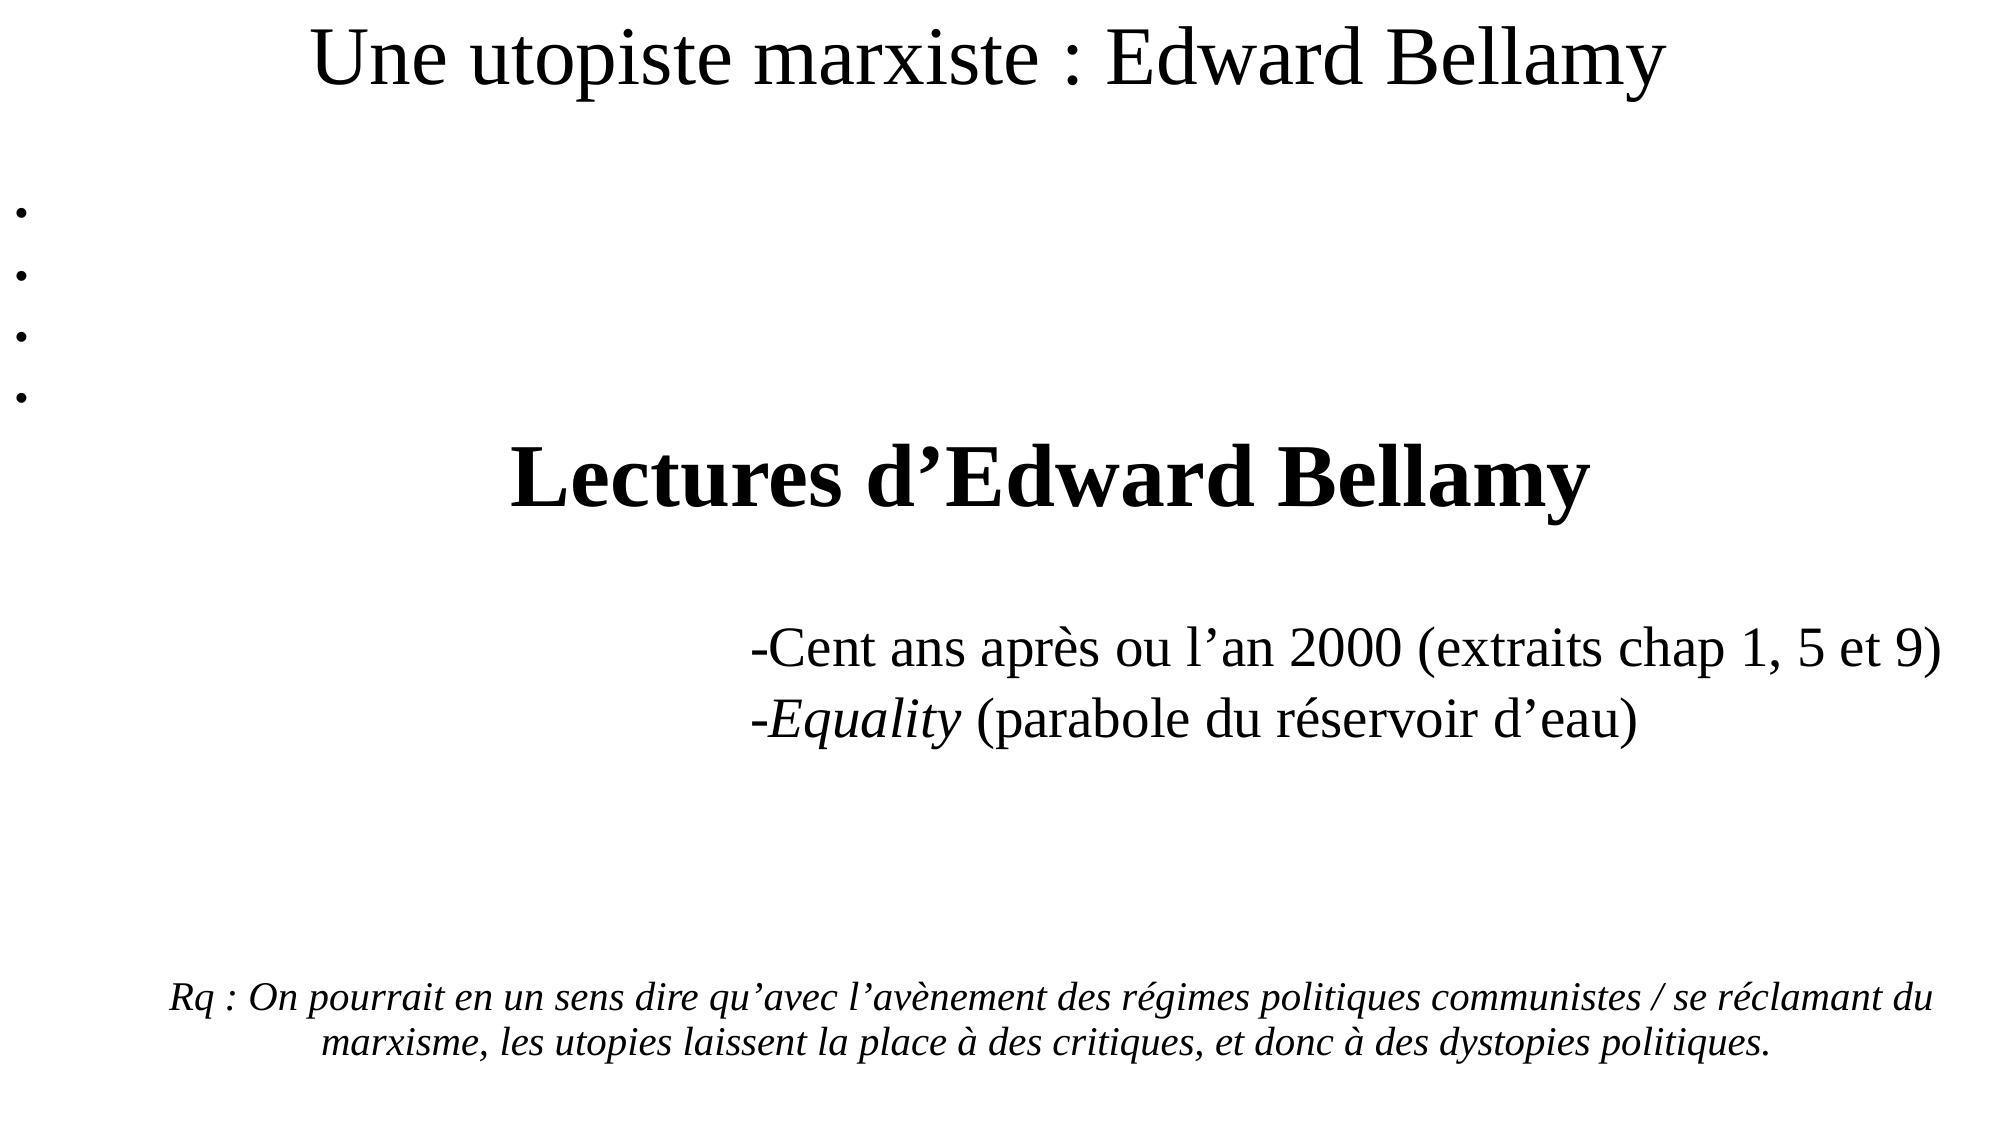

# Une utopiste marxiste : Edward Bellamy
Lectures d’Edward Bellamy
-Cent ans après ou l’an 2000 (extraits chap 1, 5 et 9)
-Equality (parabole du réservoir d’eau)
Rq : On pourrait en un sens dire qu’avec l’avènement des régimes politiques communistes / se réclamant du marxisme, les utopies laissent la place à des critiques, et donc à des dystopies politiques.